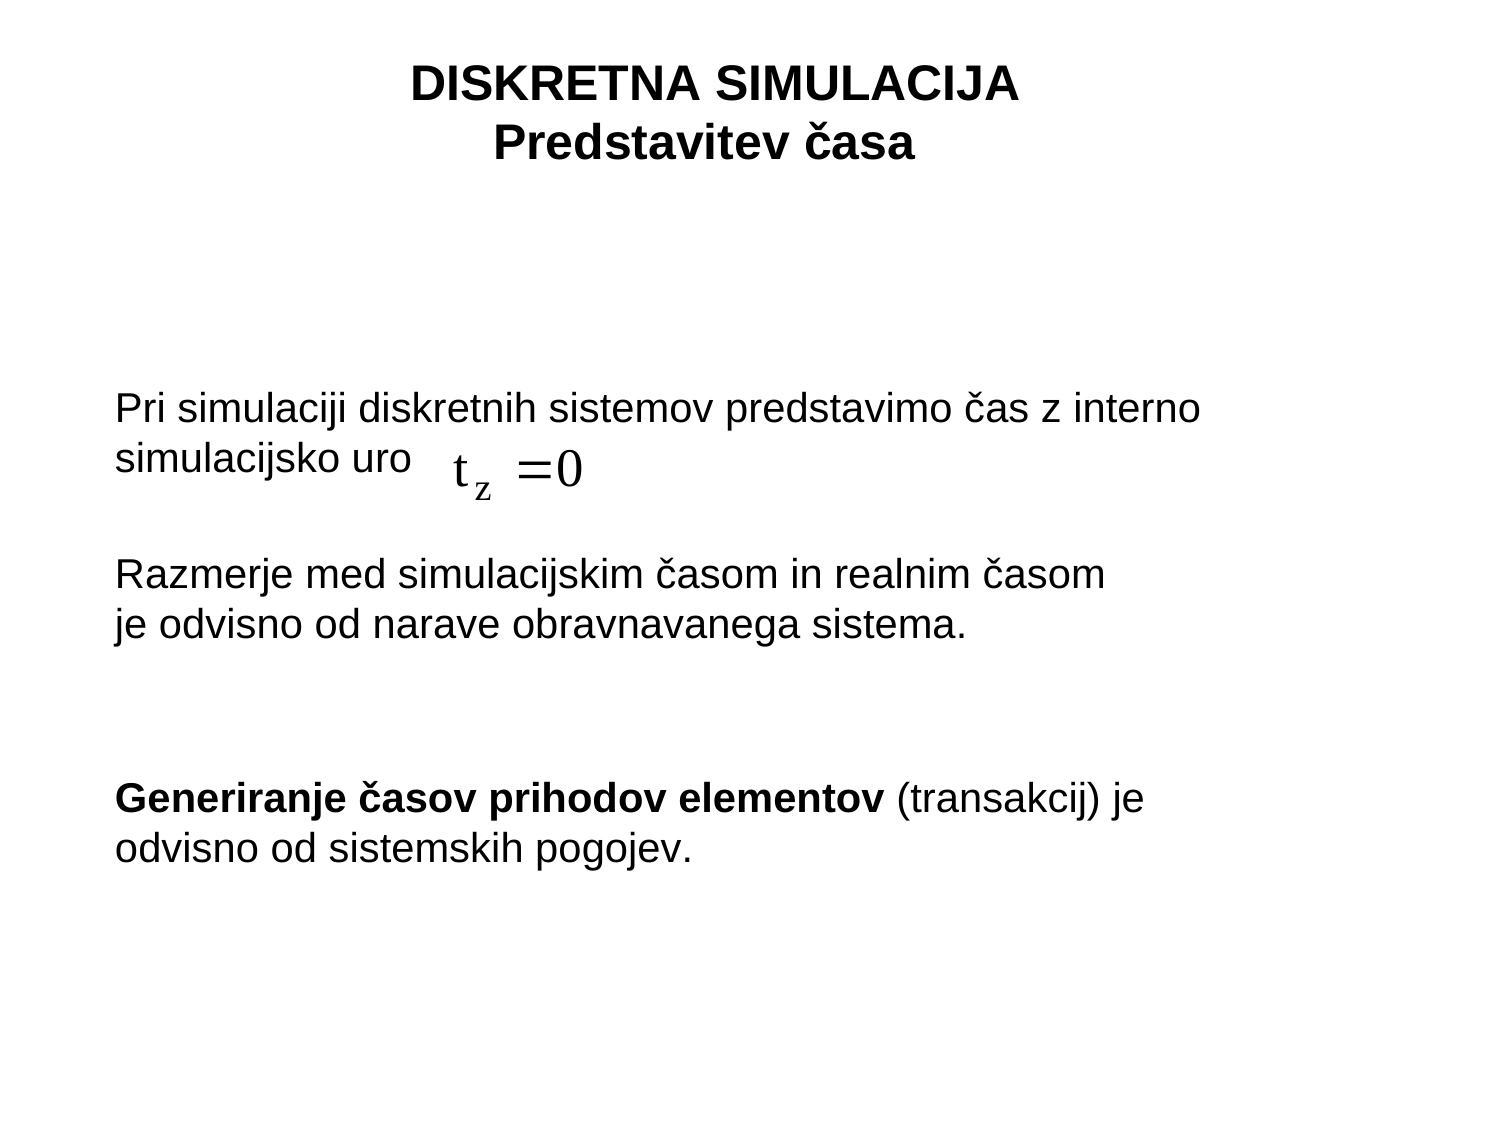

DISKRETNA SIMULACIJA
Predstavitev časa
Pri simulaciji diskretnih sistemov predstavimo čas z interno simulacijsko uro
Razmerje med simulacijskim časom in realnim časom je odvisno od narave obravnavanega sistema.
Generiranje časov prihodov elementov (transakcij) je odvisno od sistemskih pogojev.